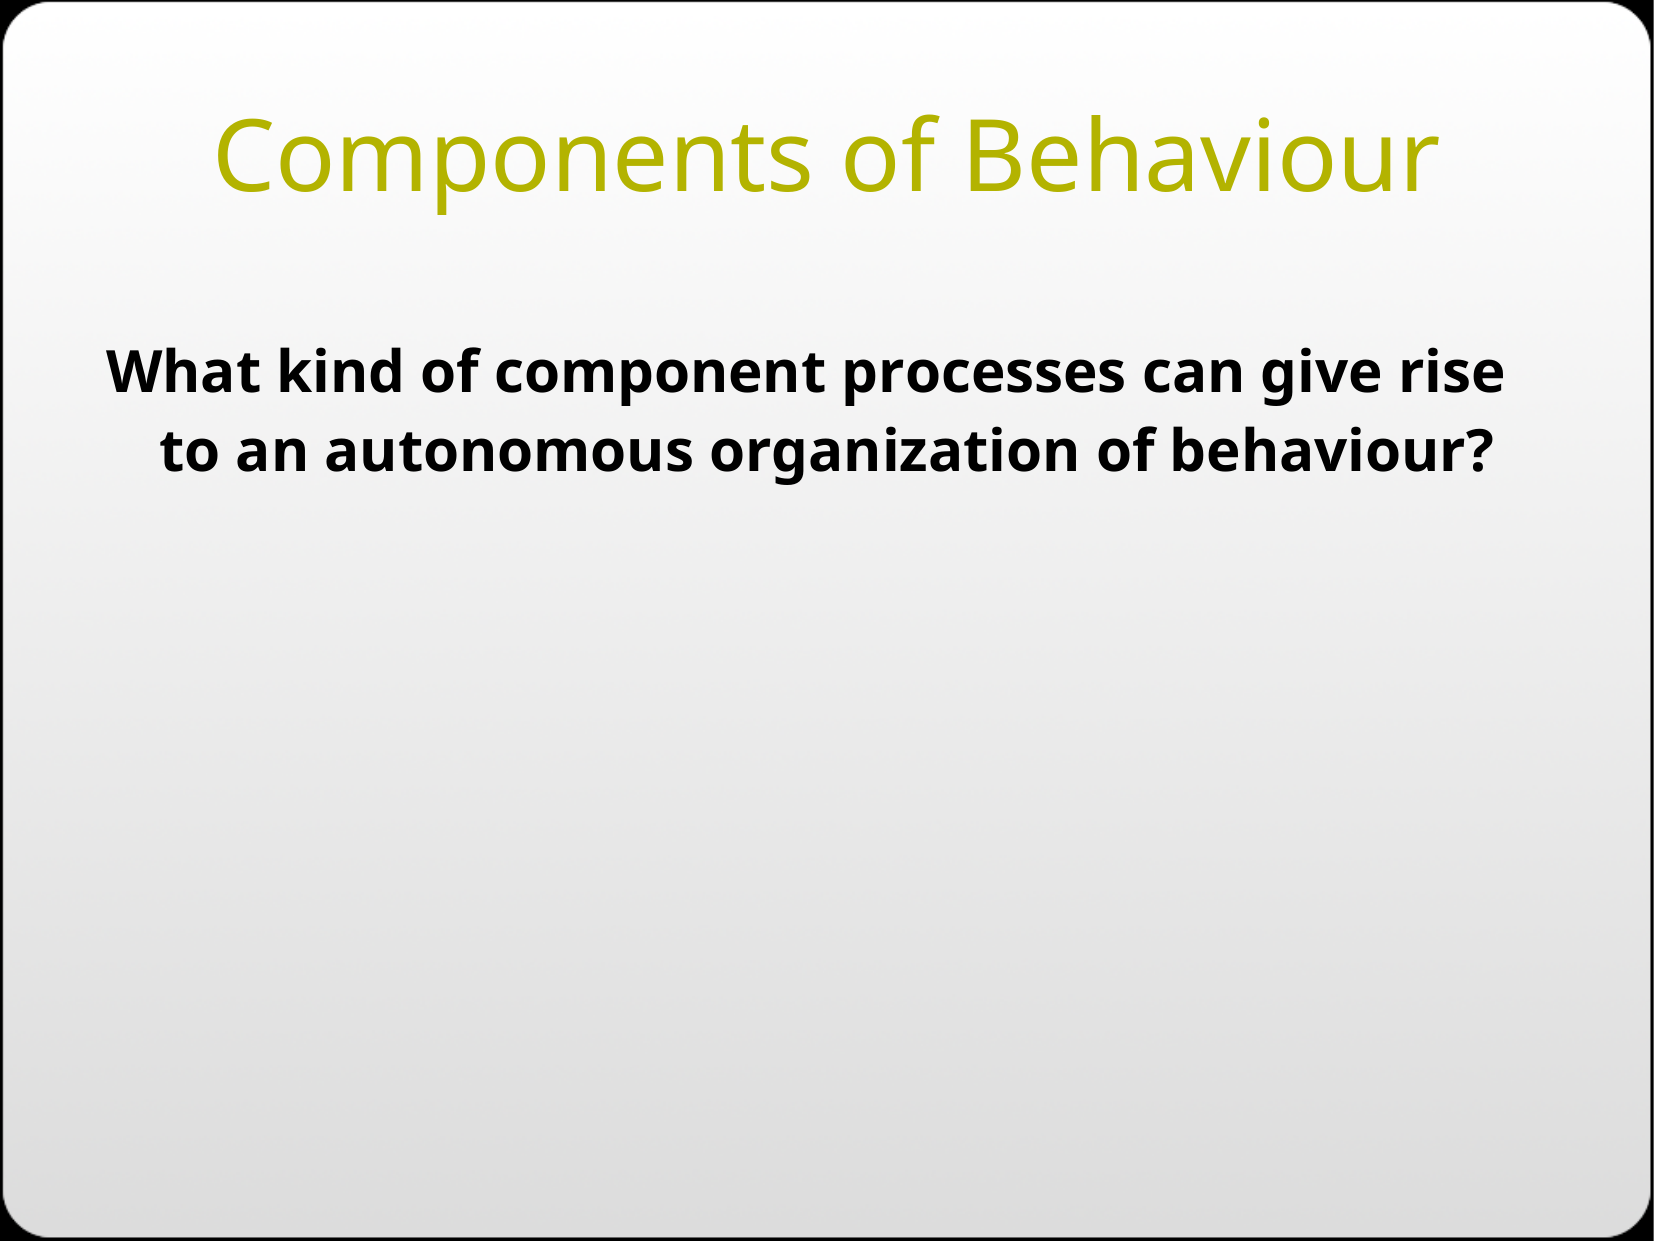

# Components of Behaviour
What kind of component processes can give rise to an autonomous organization of behaviour?